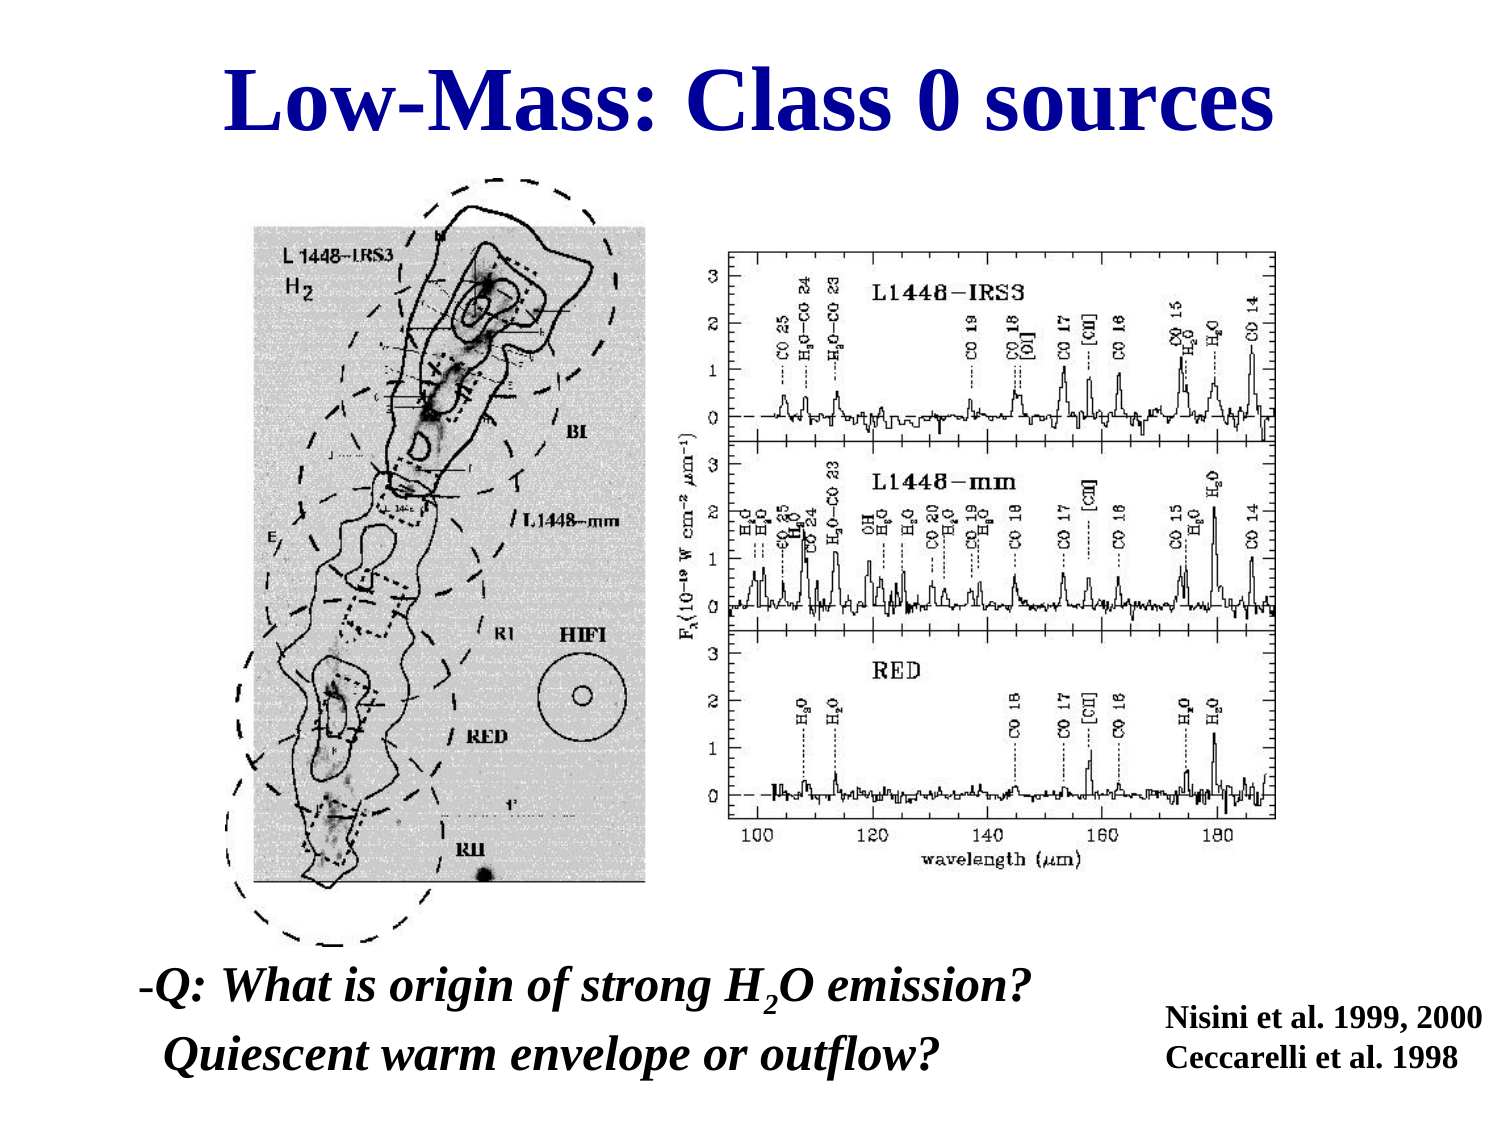

# Low-Mass: Class 0 sources
Q: What is origin of strong H2O emission?
 Quiescent warm envelope or outflow?
Nisini et al. 1999, 2000
Ceccarelli et al. 1998